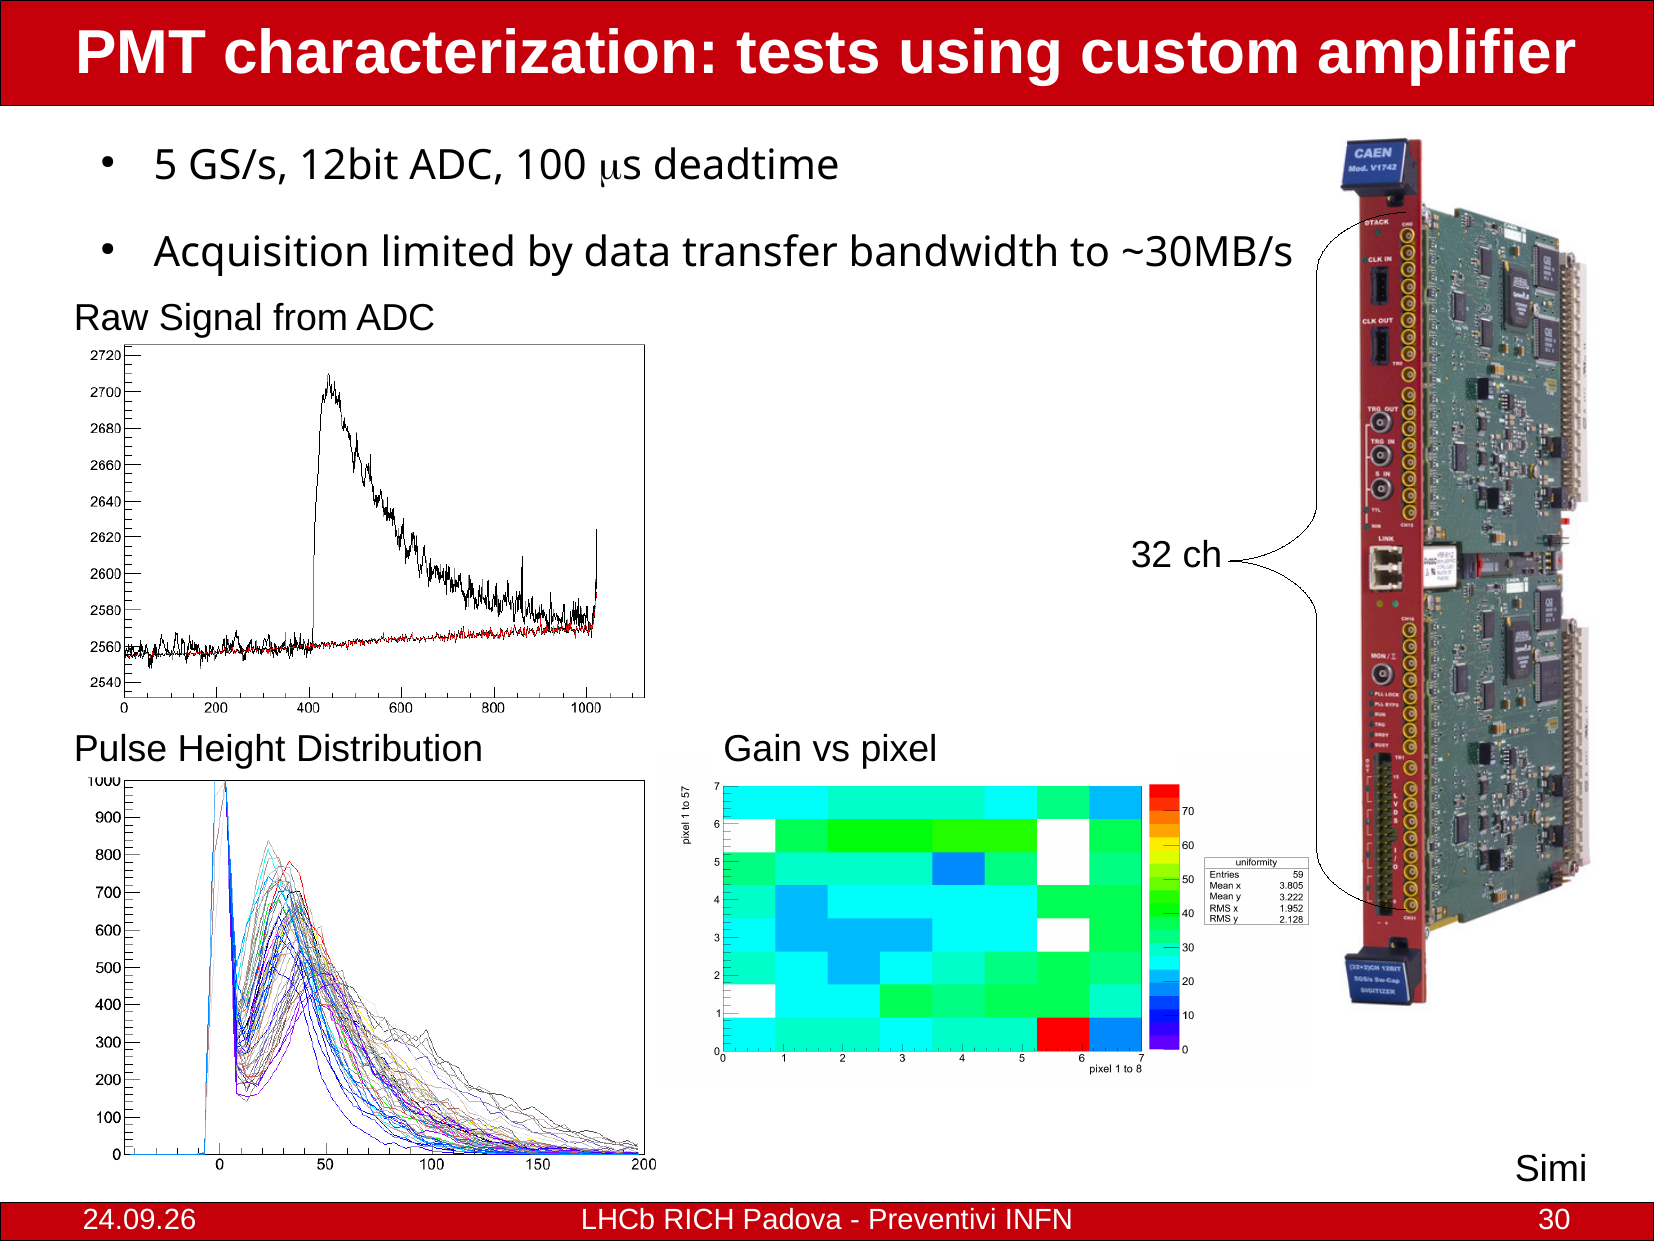

# PMT characterization: tests using custom amplifier
5 GS/s, 12bit ADC, 100 ms deadtime
Acquisition limited by data transfer bandwidth to ~30MB/s
Raw Signal from ADC
32 ch
Pulse Height Distribution
Gain vs pixel
Simi
LHCb RICH Padova - Preventivi INFN
30